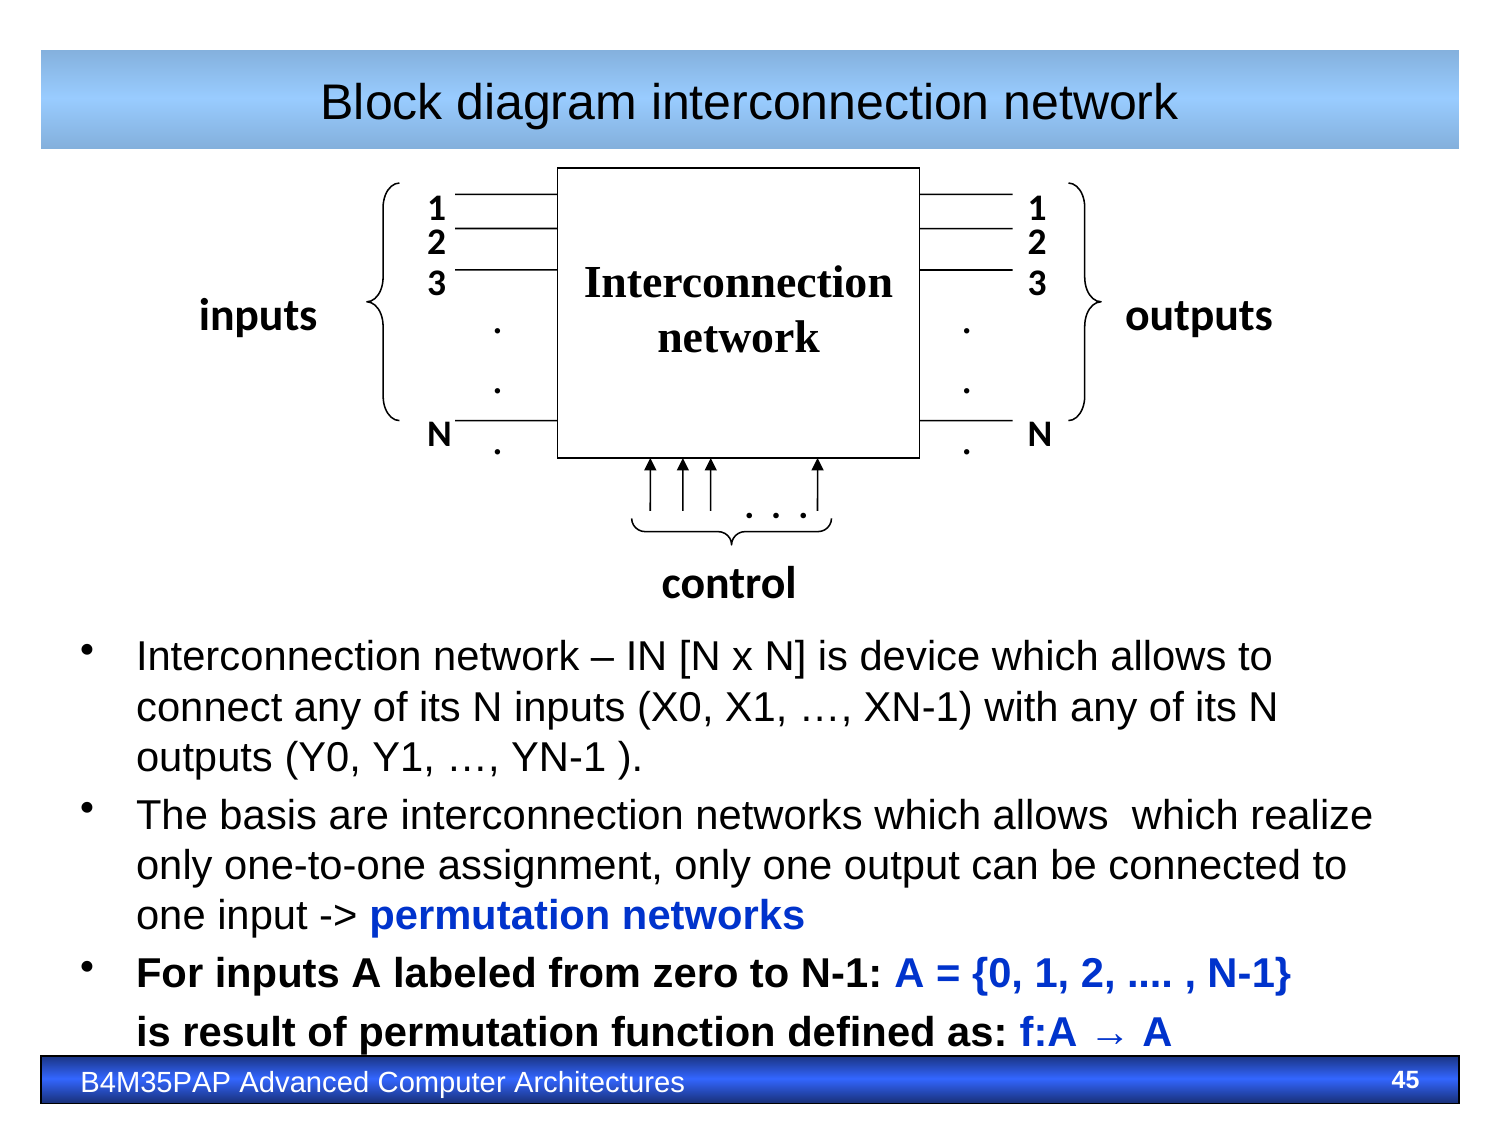

# Block diagram interconnection network
Interconnection network – IN [N x N] is device which allows to connect any of its N inputs (X0, X1, …, XN-1) with any of its N outputs (Y0, Y1, …, YN-1 ).
The basis are interconnection networks which allows which realize only one-to-one assignment, only one output can be connected to one input -> permutation networks
For inputs A labeled from zero to N-1: A = {0, 1, 2, .... , N-1}
is result of permutation function defined as: f:A → A
Interconnection network
1
1
2
2
3
3
inputs
outputs
.
.
.
.
.
.
N
N
. . .
control